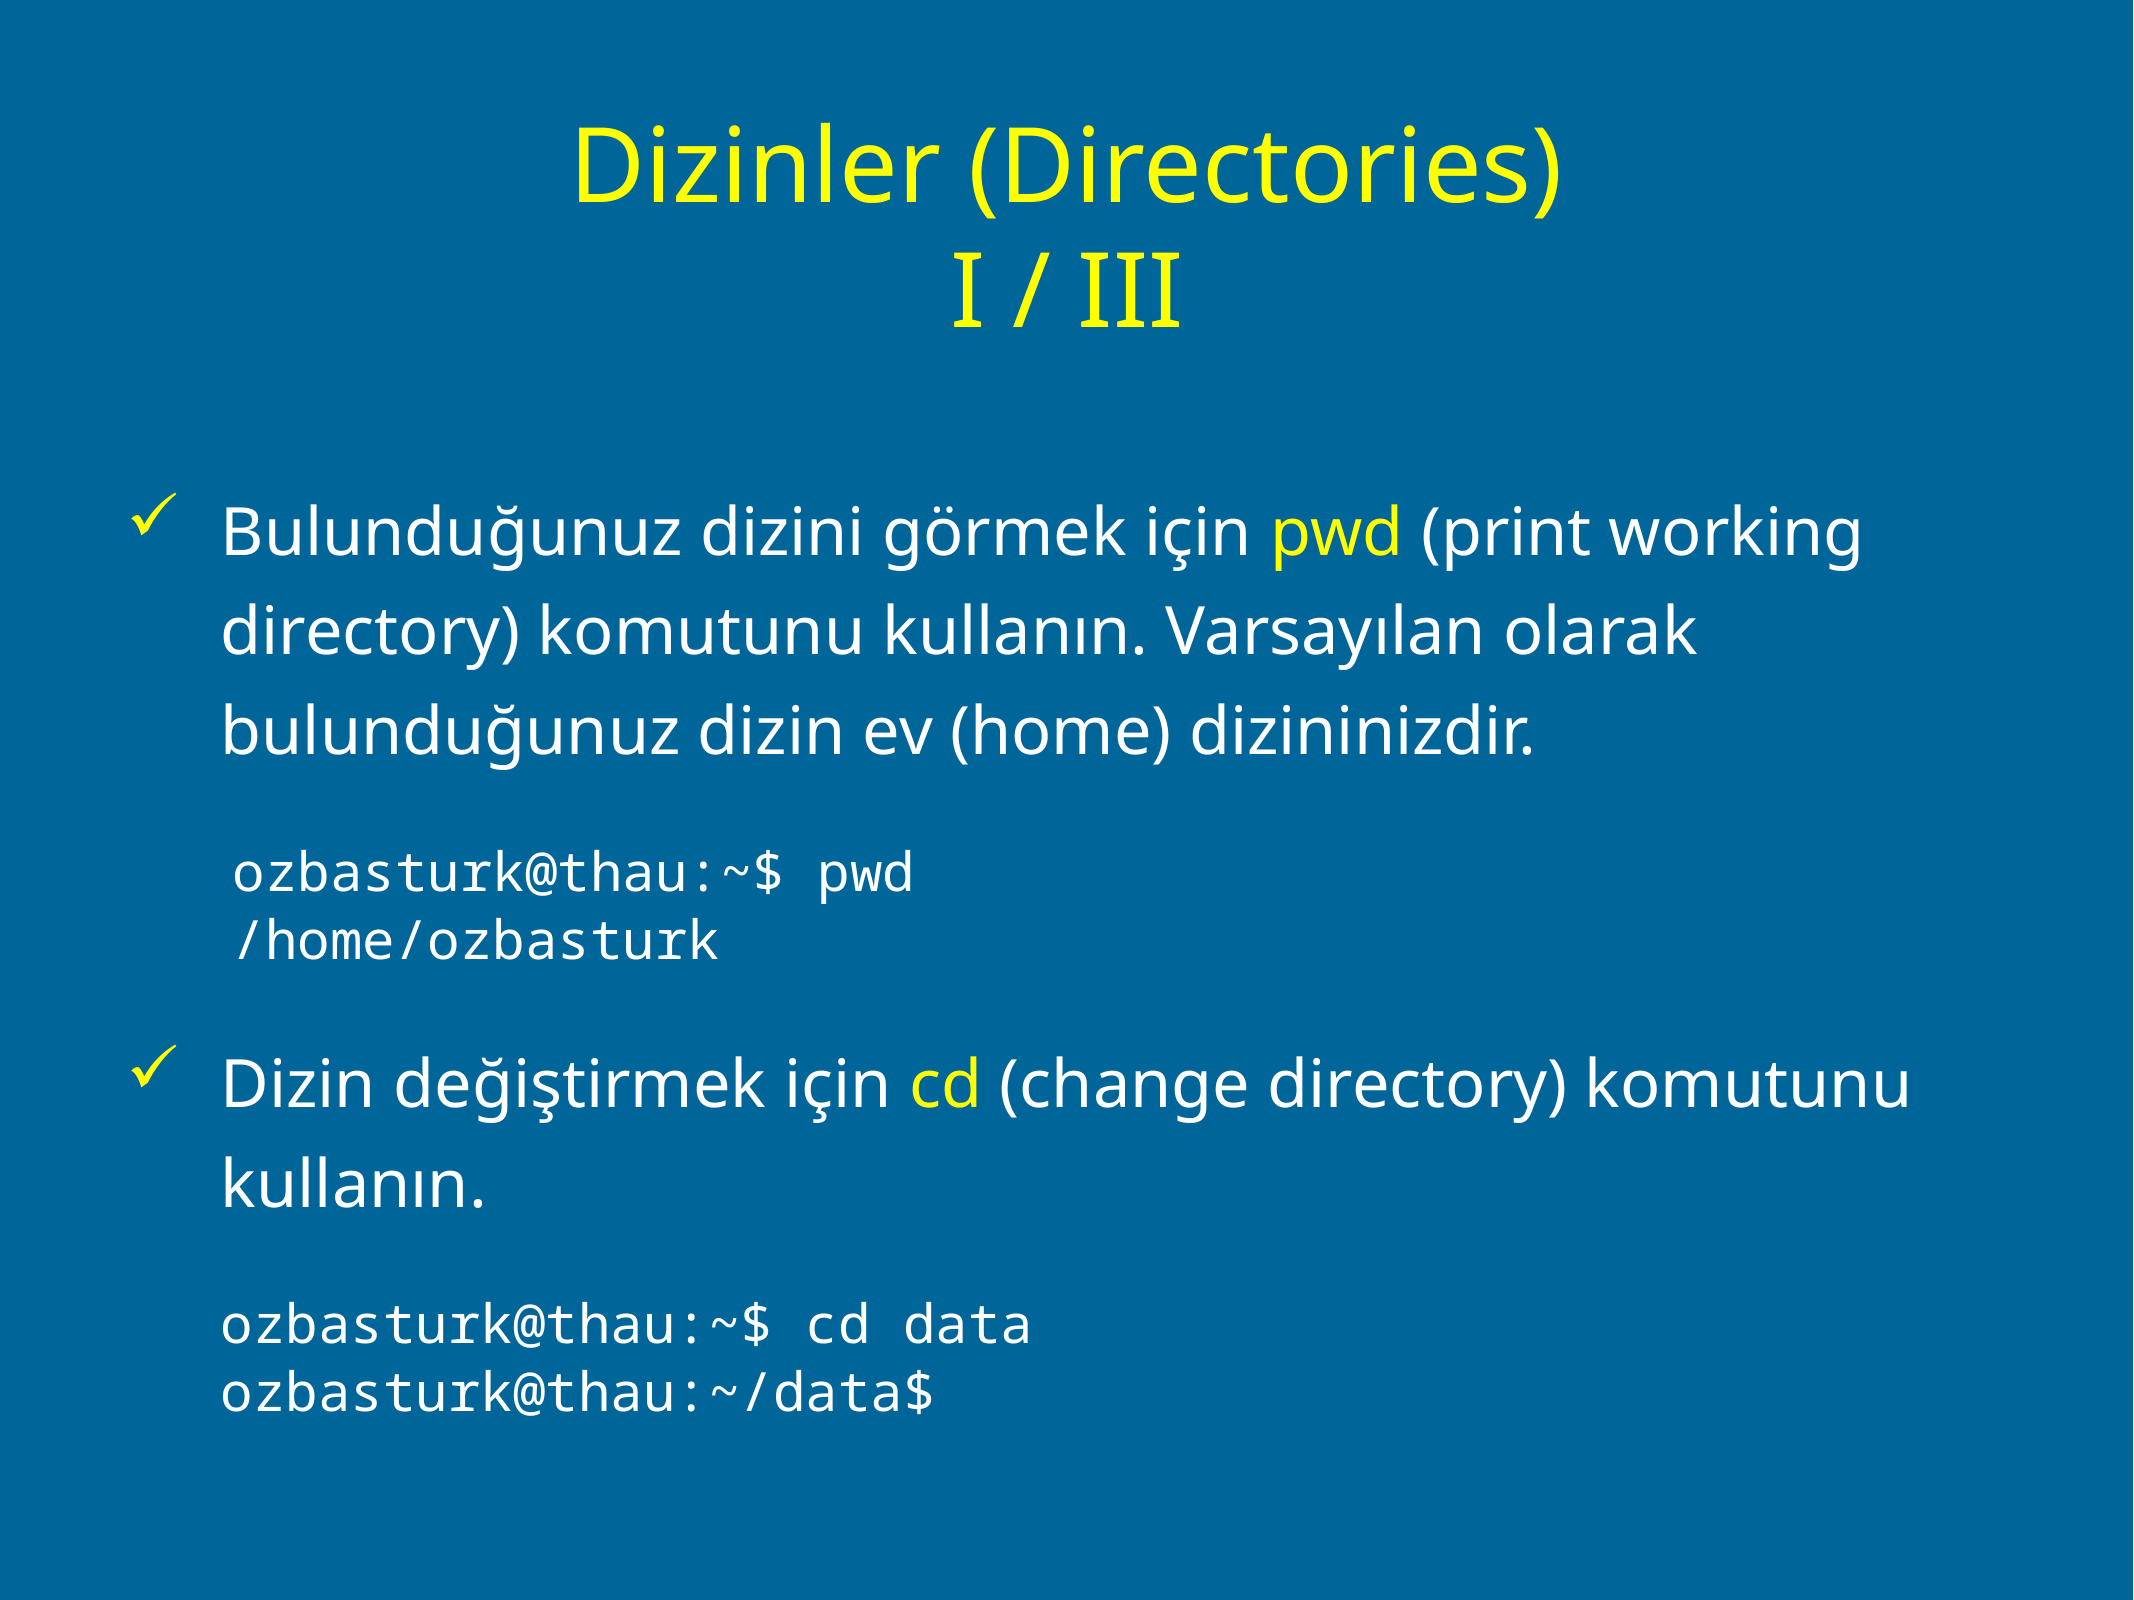

# Dizinler (Directories) I / III
Bulunduğunuz dizini görmek için pwd (print working directory) komutunu kullanın. Varsayılan olarak bulunduğunuz dizin ev (home) dizininizdir.
		ozbasturk@thau:~$ pwd
		/home/ozbasturk
Dizin değiştirmek için cd (change directory) komutunu kullanın.
	ozbasturk@thau:~$ cd data
	ozbasturk@thau:~/data$